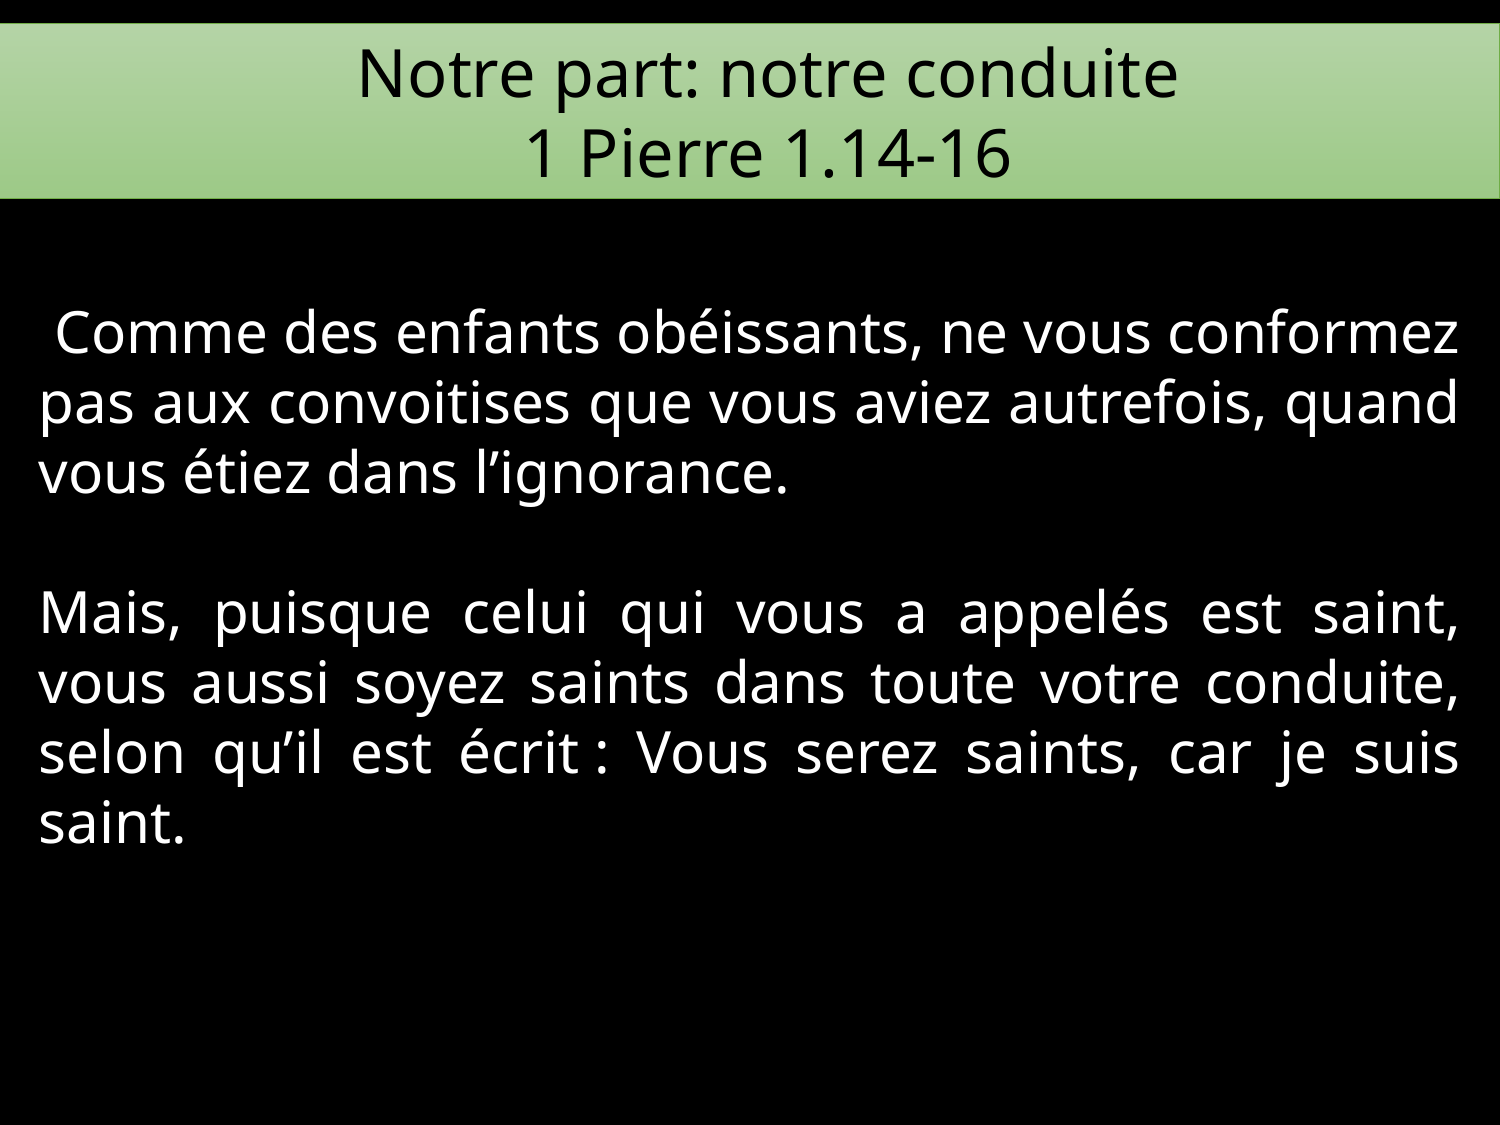

Notre part: notre conduite
1 Pierre 1.14-16
 Comme des enfants obéissants, ne vous conformez pas aux convoitises que vous aviez autrefois, quand vous étiez dans l’ignorance.
Mais, puisque celui qui vous a appelés est saint, vous aussi soyez saints dans toute votre conduite, selon qu’il est écrit : Vous serez saints, car je suis saint.